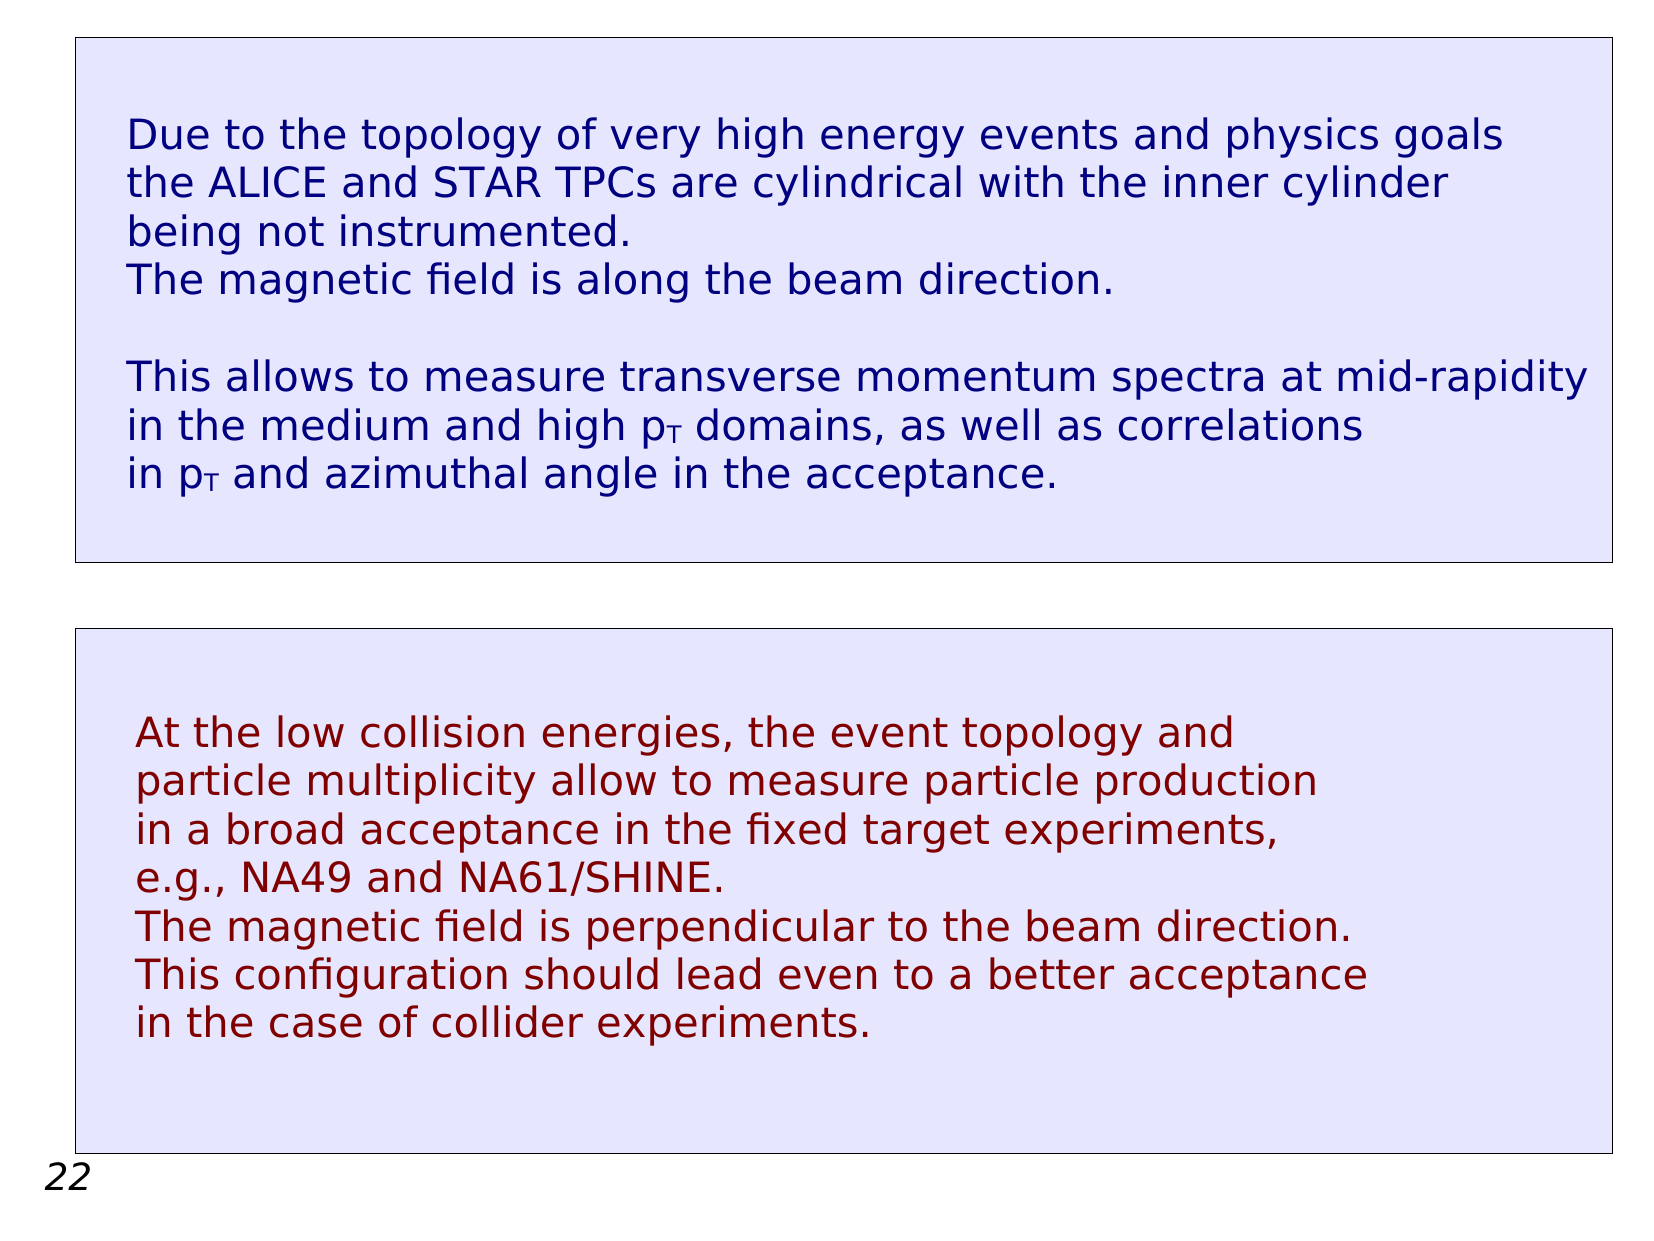

Due to the topology of very high energy events and physics goals
the ALICE and STAR TPCs are cylindrical with the inner cylinder
being not instrumented.
The magnetic field is along the beam direction.
This allows to measure transverse momentum spectra at mid-rapidity
in the medium and high pT domains, as well as correlations
in pT and azimuthal angle in the acceptance.
At the low collision energies, the event topology and
particle multiplicity allow to measure particle production
in a broad acceptance in the fixed target experiments,
e.g., NA49 and NA61/SHINE.
The magnetic field is perpendicular to the beam direction.
This configuration should lead even to a better acceptance
in the case of collider experiments.